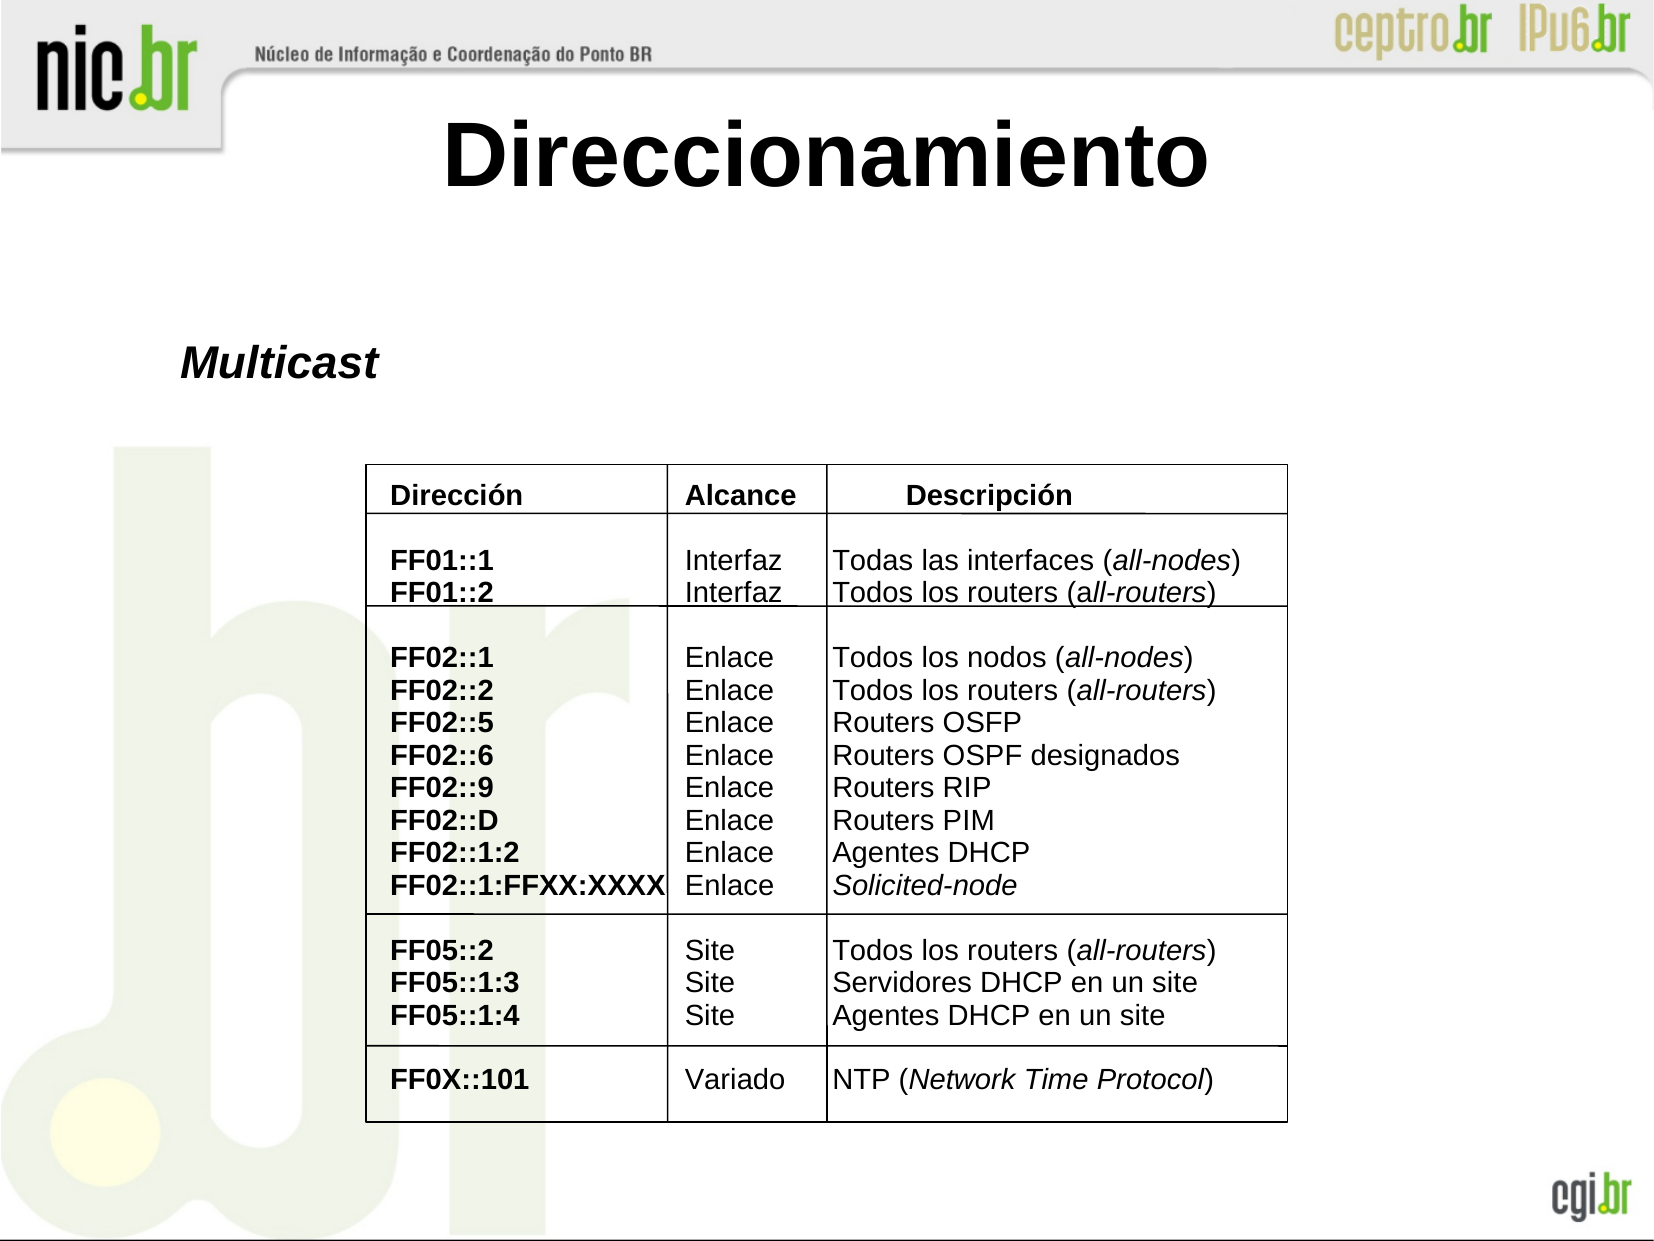

Direccionamiento
Multicast
Dirección 	Alcance 	Descripción
FF01::1 		Interfaz 	Todas las interfaces (all-nodes)‏
FF01::2 		Interfaz 	Todos los routers (all-routers)
FF02::1 		Enlace 	Todos los nodos (all-nodes)‏
FF02::2 		Enlace	Todos los routers (all-routers)‏
FF02::5 		Enlace	Routers OSFP
FF02::6 		Enlace 	Routers OSPF designados
FF02::9 		Enlace 	Routers RIP
FF02::D 		Enlace 	Routers PIM
FF02::1:2 		Enlace 	Agentes DHCP
FF02::1:FFXX:XXXX 	Enlace 	Solicited-node
FF05::2 		Site 	Todos los routers (all-routers)‏
FF05::1:3 		Site 	Servidores DHCP en un site
FF05::1:4 		Site 	Agentes DHCP en un site
FF0X::101 		Variado	NTP (Network Time Protocol)‏